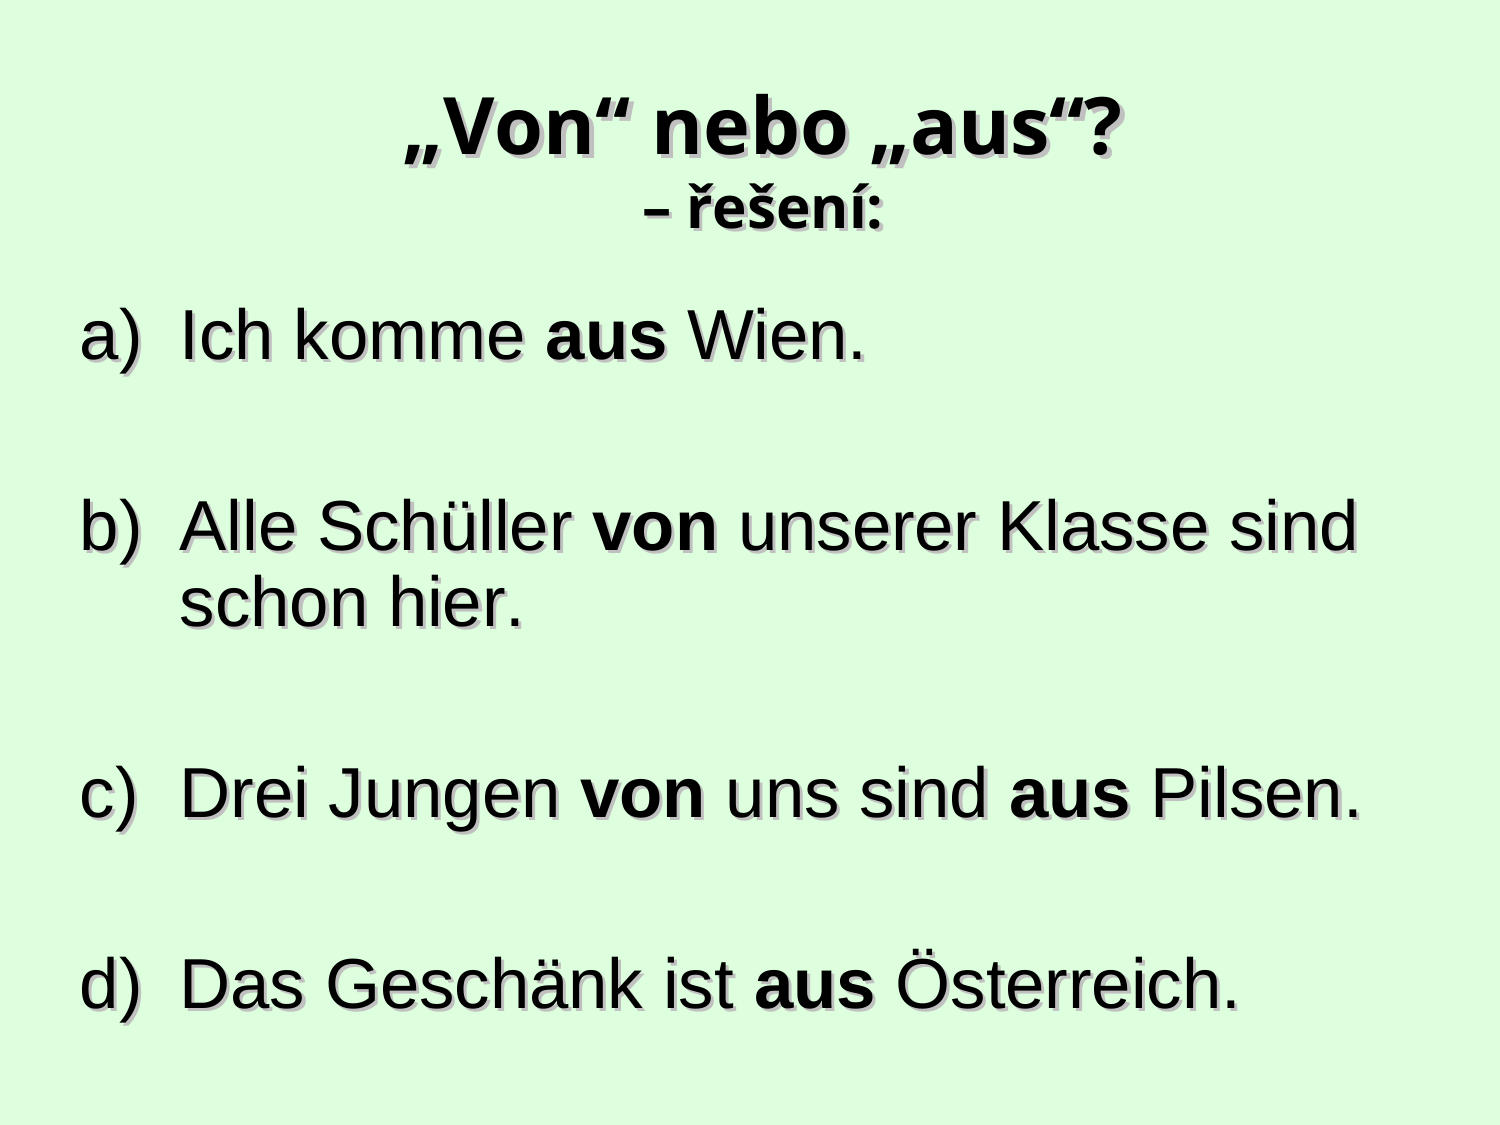

# „Von“ nebo „aus“? – řešení:
Ich komme aus Wien.
Alle Schüller von unserer Klasse sind schon hier.
Drei Jungen von uns sind aus Pilsen.
Das Geschänk ist aus Österreich.